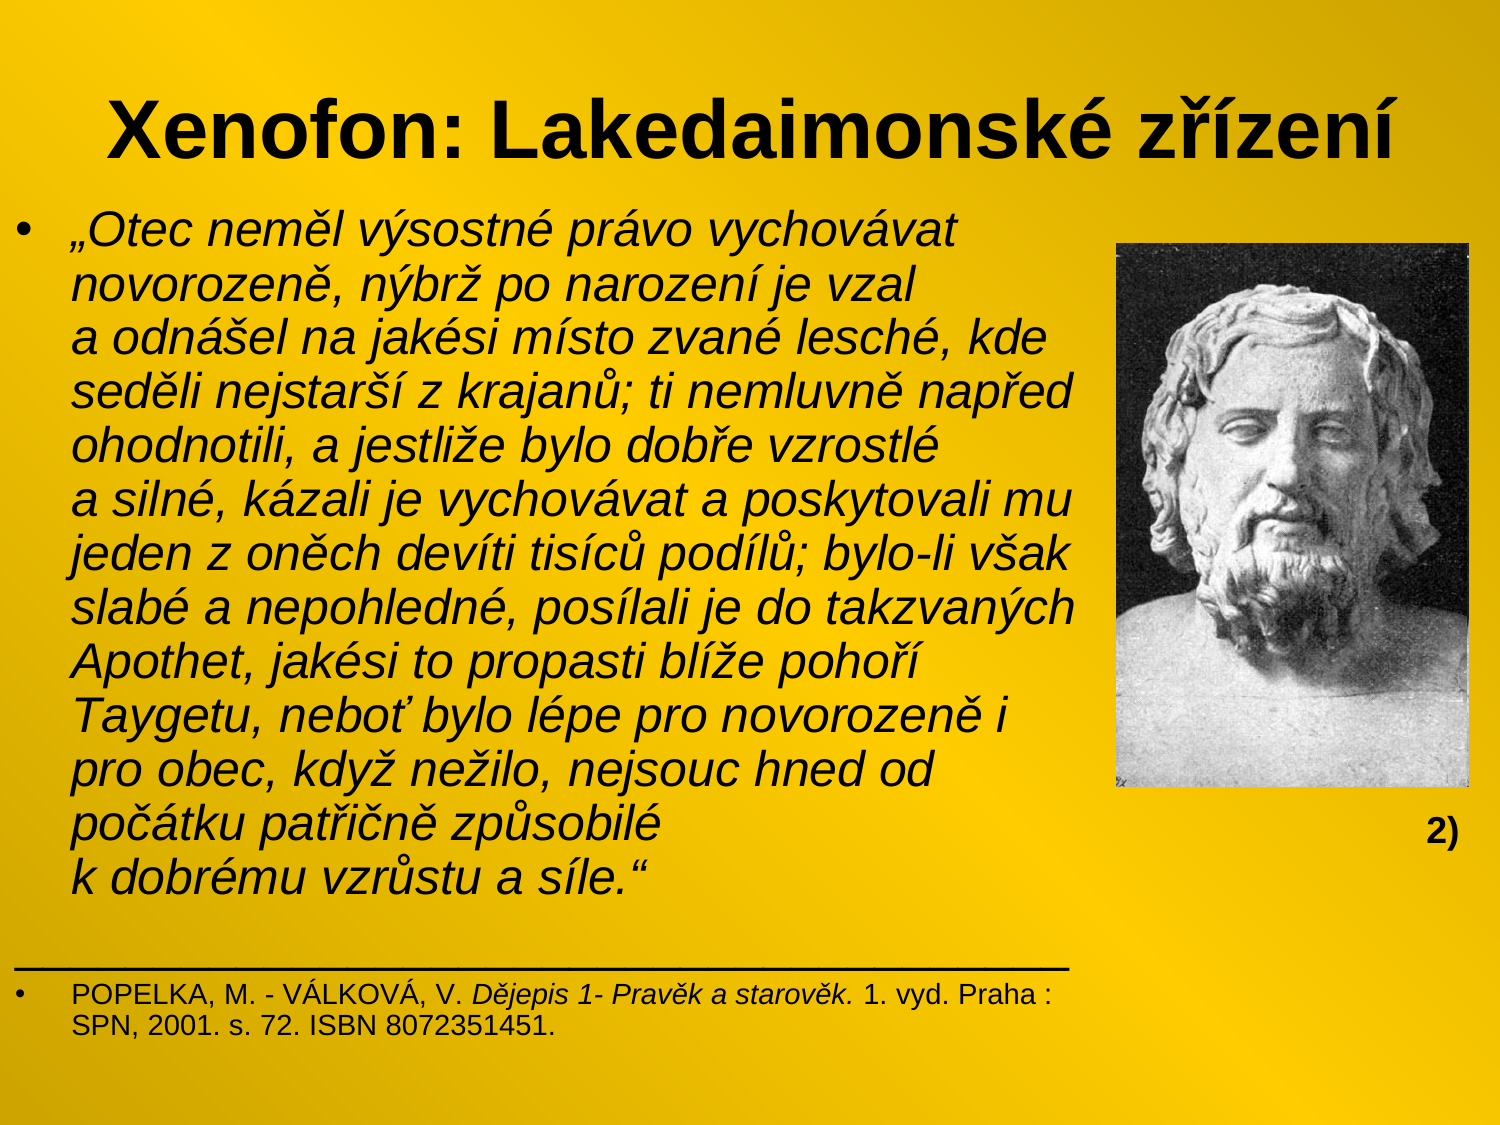

# Xenofon: Lakedaimonské zřízení
„Otec neměl výsostné právo vychovávat novorozeně, nýbrž po narození je vzal
a odnášel na jakési místo zvané lesché, kde seděli nejstarší z krajanů; ti nemluvně napřed ohodnotili, a jestliže bylo dobře vzrostlé
a silné, kázali je vychovávat a poskytovali mu jeden z oněch devíti tisíců podílů; bylo-li však slabé a nepohledné, posílali je do takzvaných Apothet, jakési to propasti blíže pohoří Taygetu, neboť bylo lépe pro novorozeně i pro obec, když nežilo, nejsouc hned od počátku patřičně způsobilé
k dobrému vzrůstu a síle.“
______________________________________
POPELKA, M. - VÁLKOVÁ, V. Dějepis 1- Pravěk a starověk. 1. vyd. Praha : SPN, 2001. s. 72. ISBN 8072351451.
2)